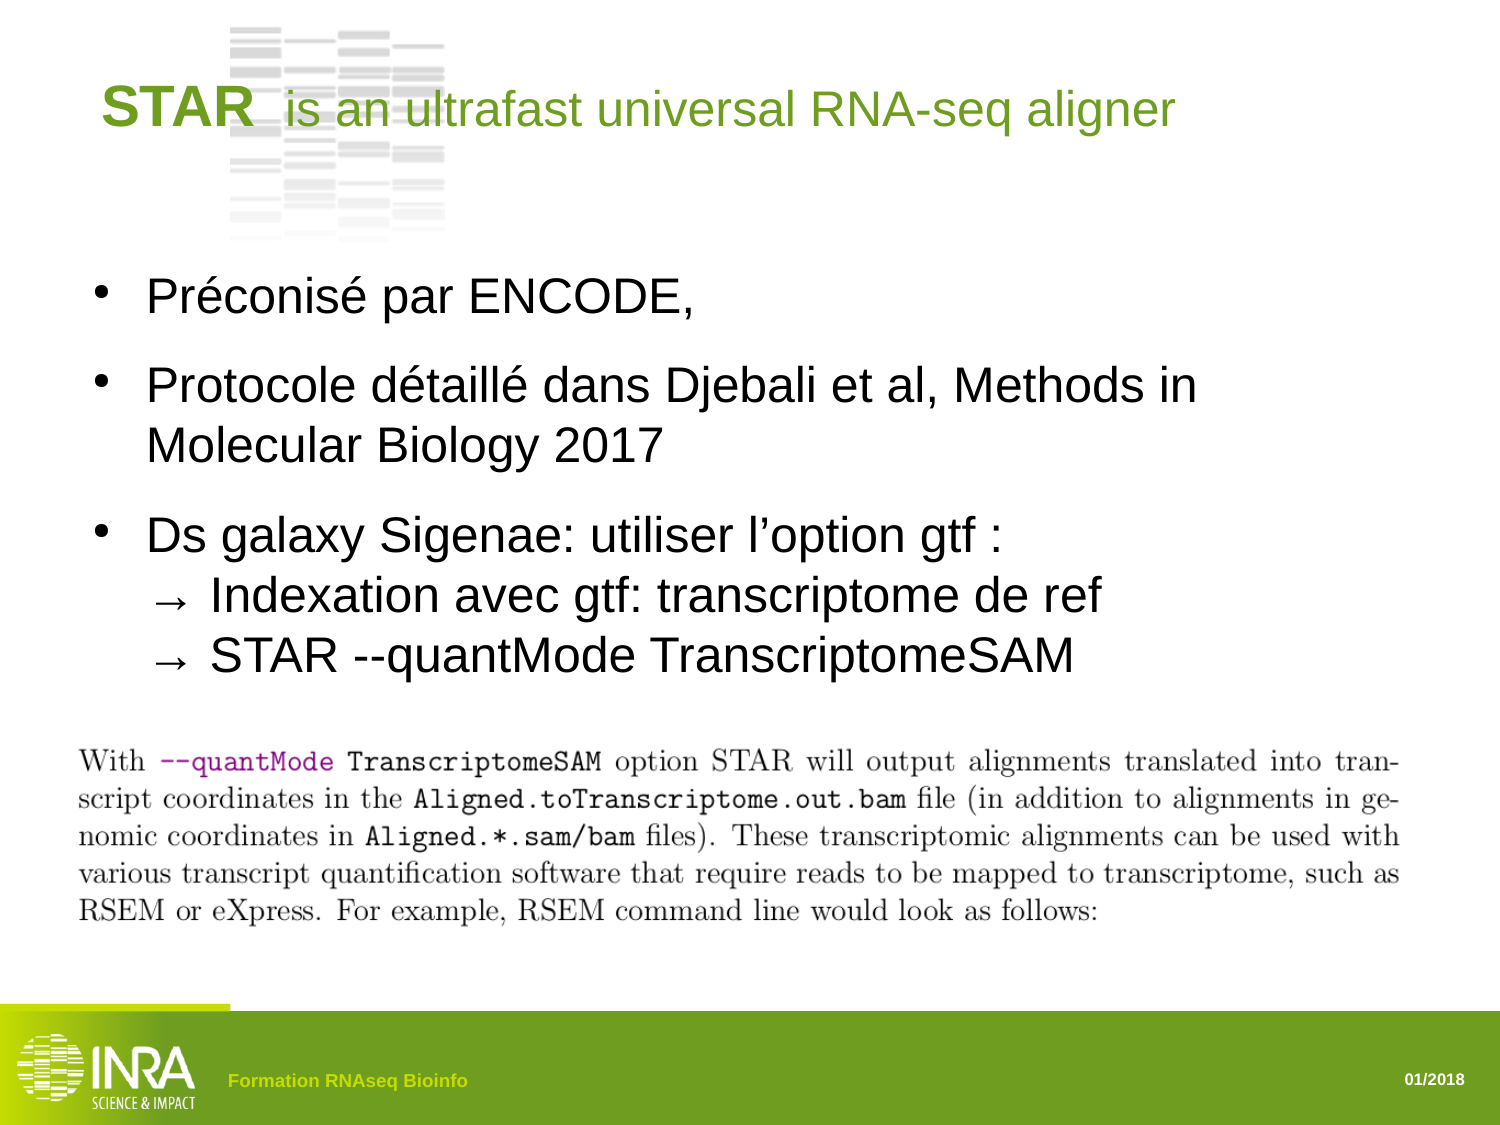

STAR is an ultrafast universal RNA-seq aligner
# Préconisé par ENCODE,
Protocole détaillé dans Djebali et al, Methods in Molecular Biology 2017
Ds galaxy Sigenae: utiliser l’option gtf :
→ Indexation avec gtf: transcriptome de ref
→ STAR --quantMode TranscriptomeSAM